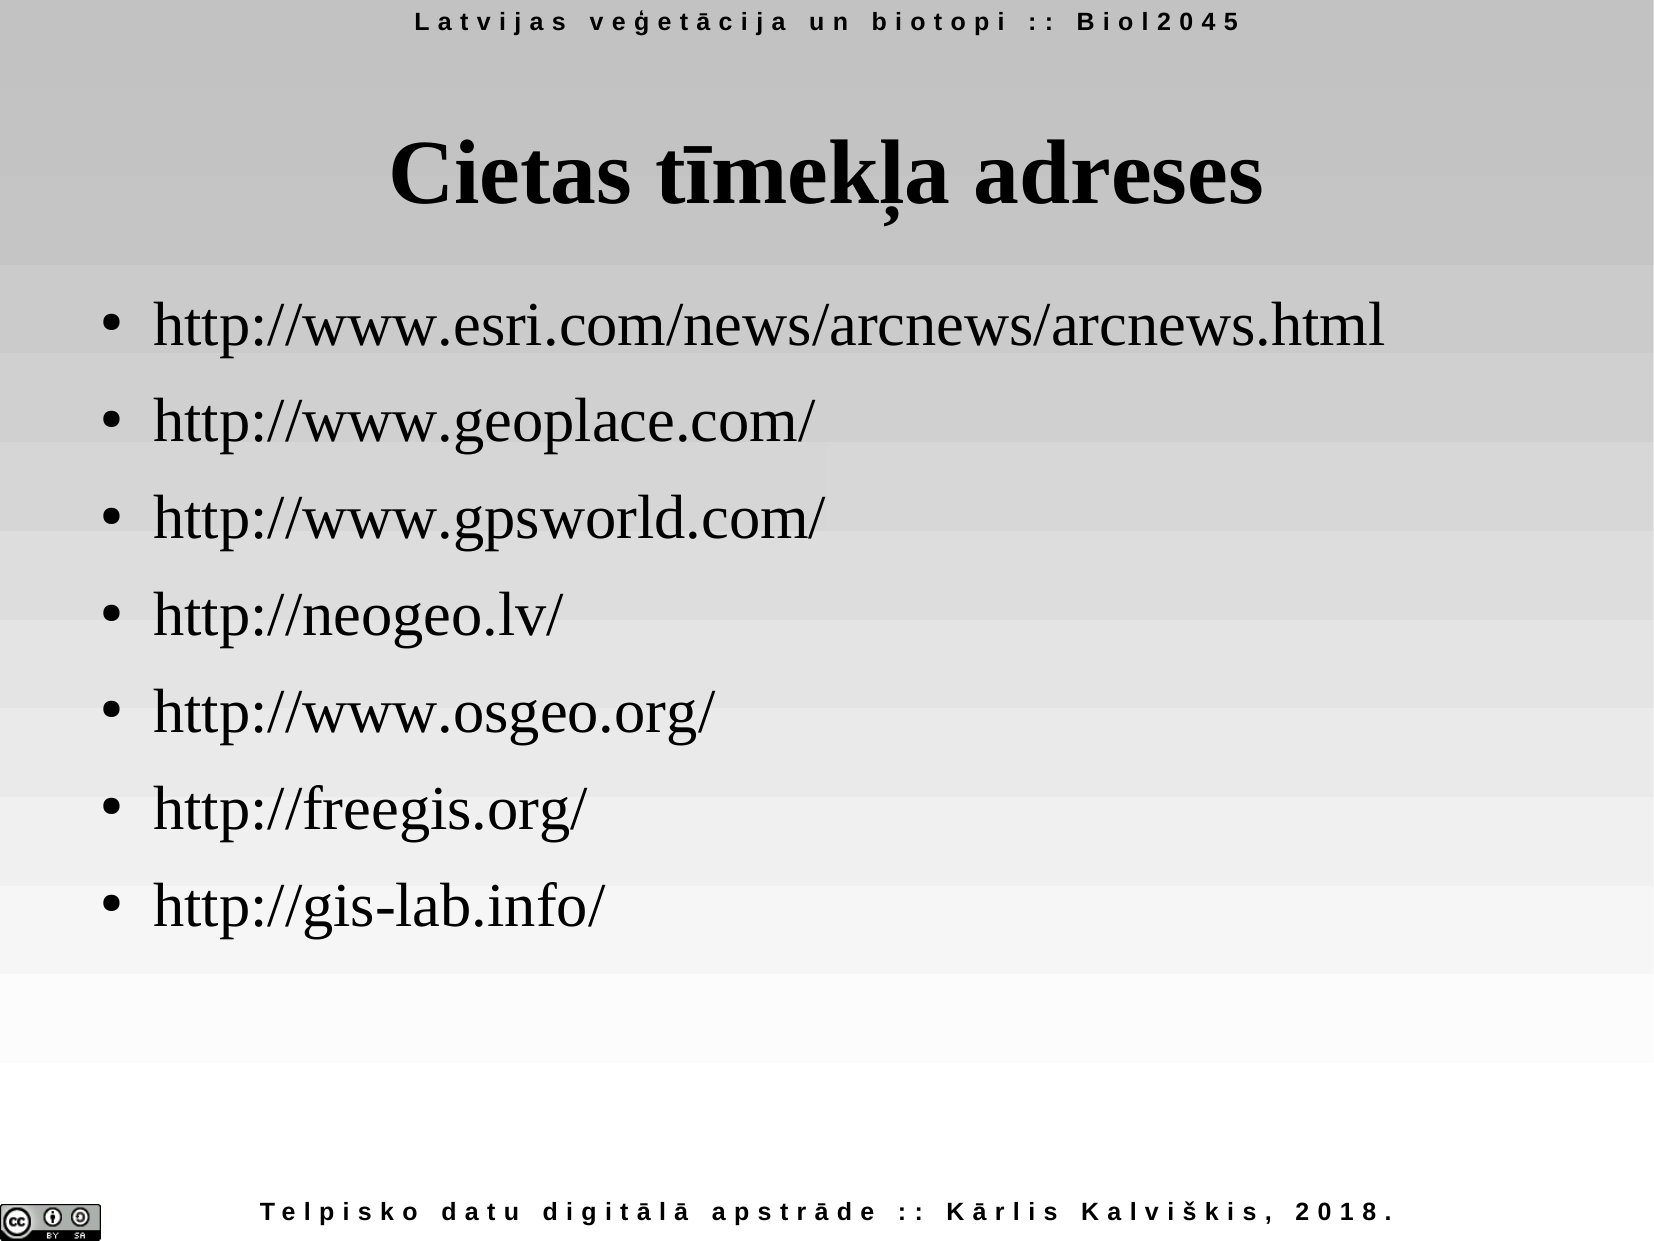

# Cietas tīmekļa adreses
http://www.esri.com/news/arcnews/arcnews.html
http://www.geoplace.com/
http://www.gpsworld.com/
http://neogeo.lv/
http://www.osgeo.org/
http://freegis.org/
http://gis-lab.info/